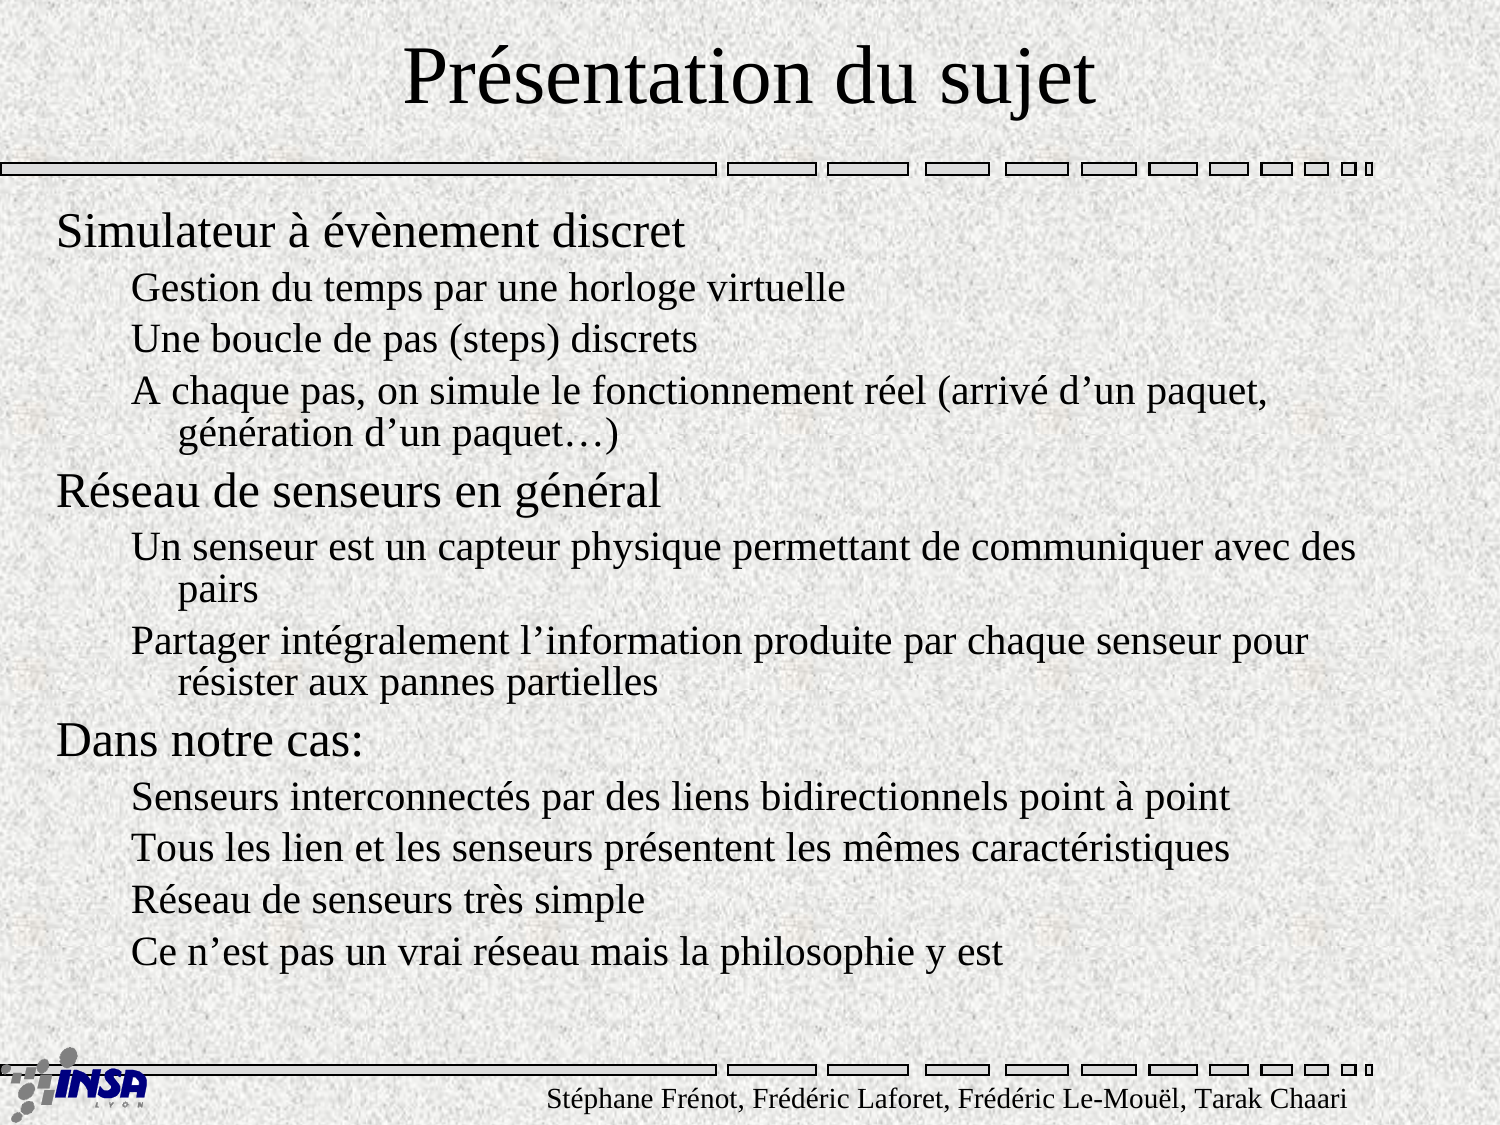

# Présentation du sujet
Simulateur à évènement discret
Gestion du temps par une horloge virtuelle
Une boucle de pas (steps) discrets
A chaque pas, on simule le fonctionnement réel (arrivé d’un paquet, génération d’un paquet…)
Réseau de senseurs en général
Un senseur est un capteur physique permettant de communiquer avec des pairs
Partager intégralement l’information produite par chaque senseur pour résister aux pannes partielles
Dans notre cas:
Senseurs interconnectés par des liens bidirectionnels point à point
Tous les lien et les senseurs présentent les mêmes caractéristiques
Réseau de senseurs très simple
Ce n’est pas un vrai réseau mais la philosophie y est